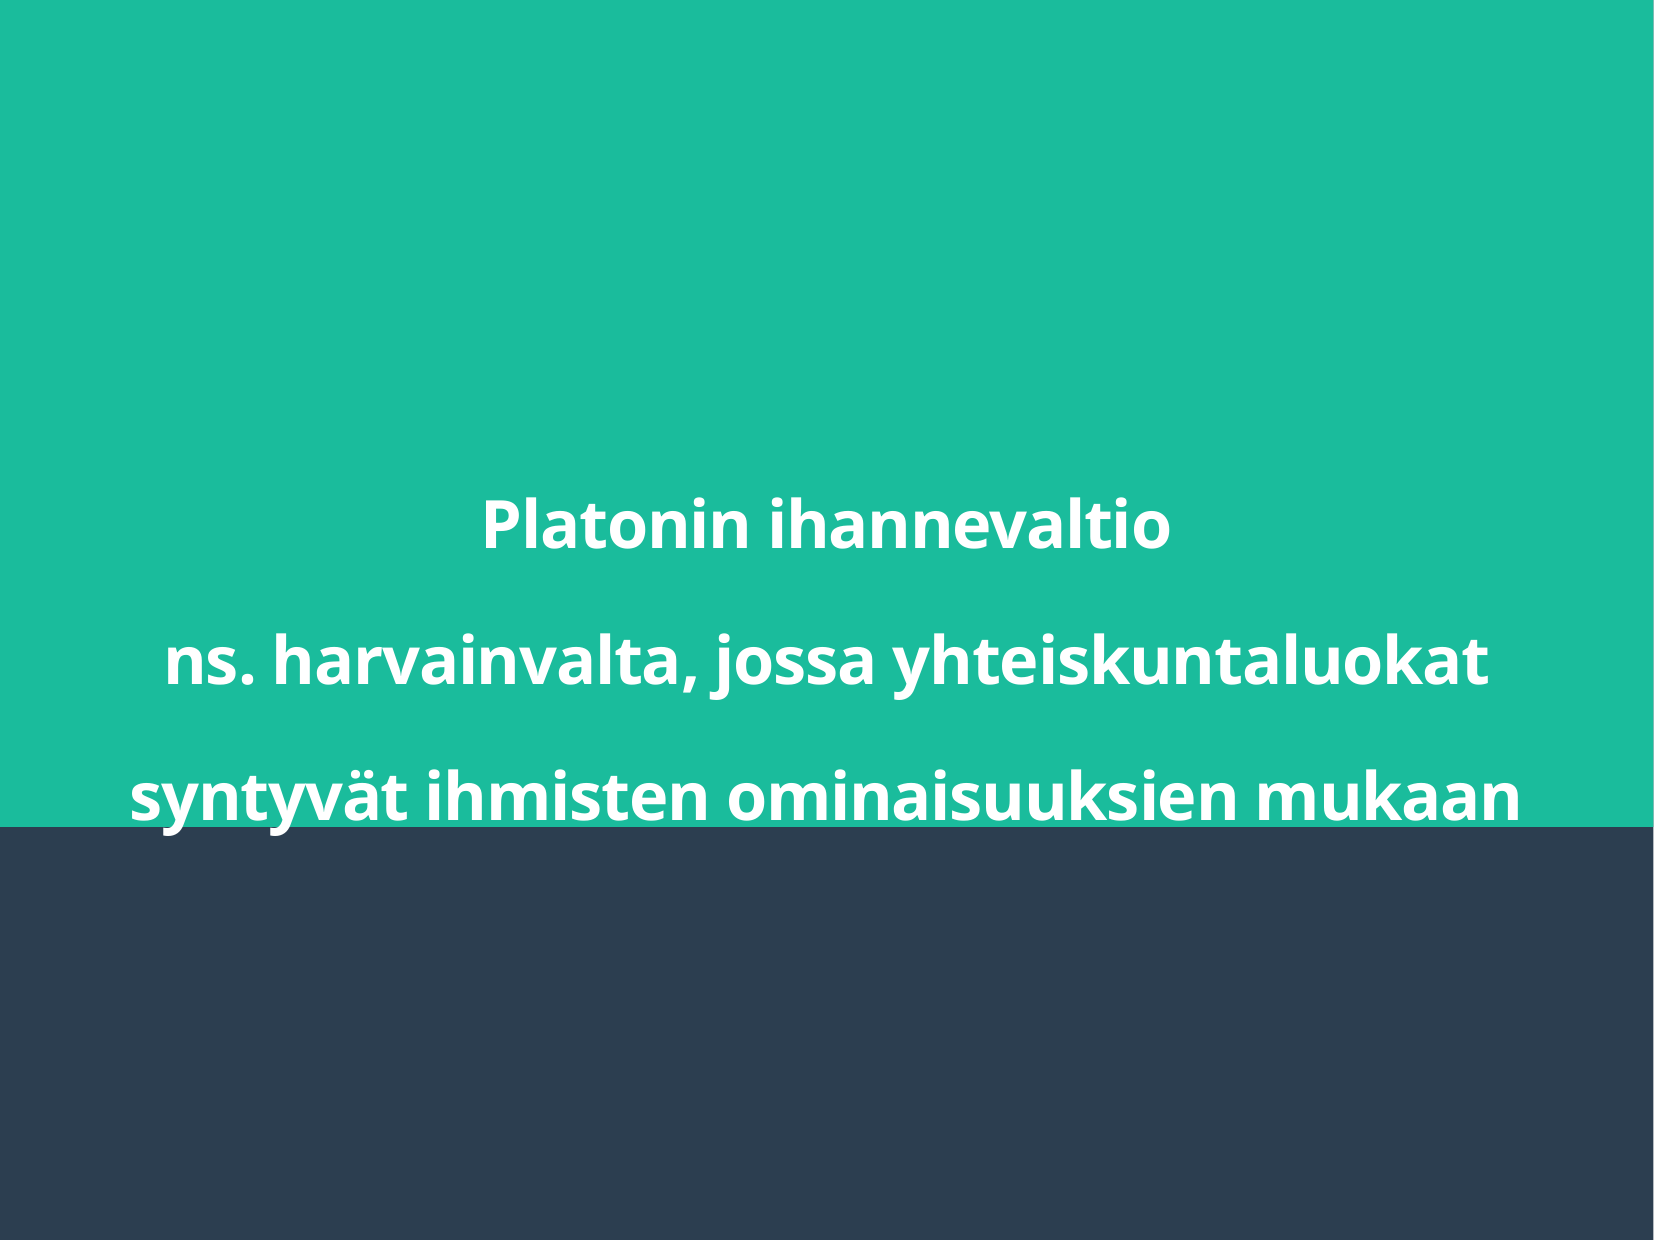

# Platonin ihannevaltio ns. harvainvalta, jossa yhteiskuntaluokat syntyvät ihmisten ominaisuuksien mukaan